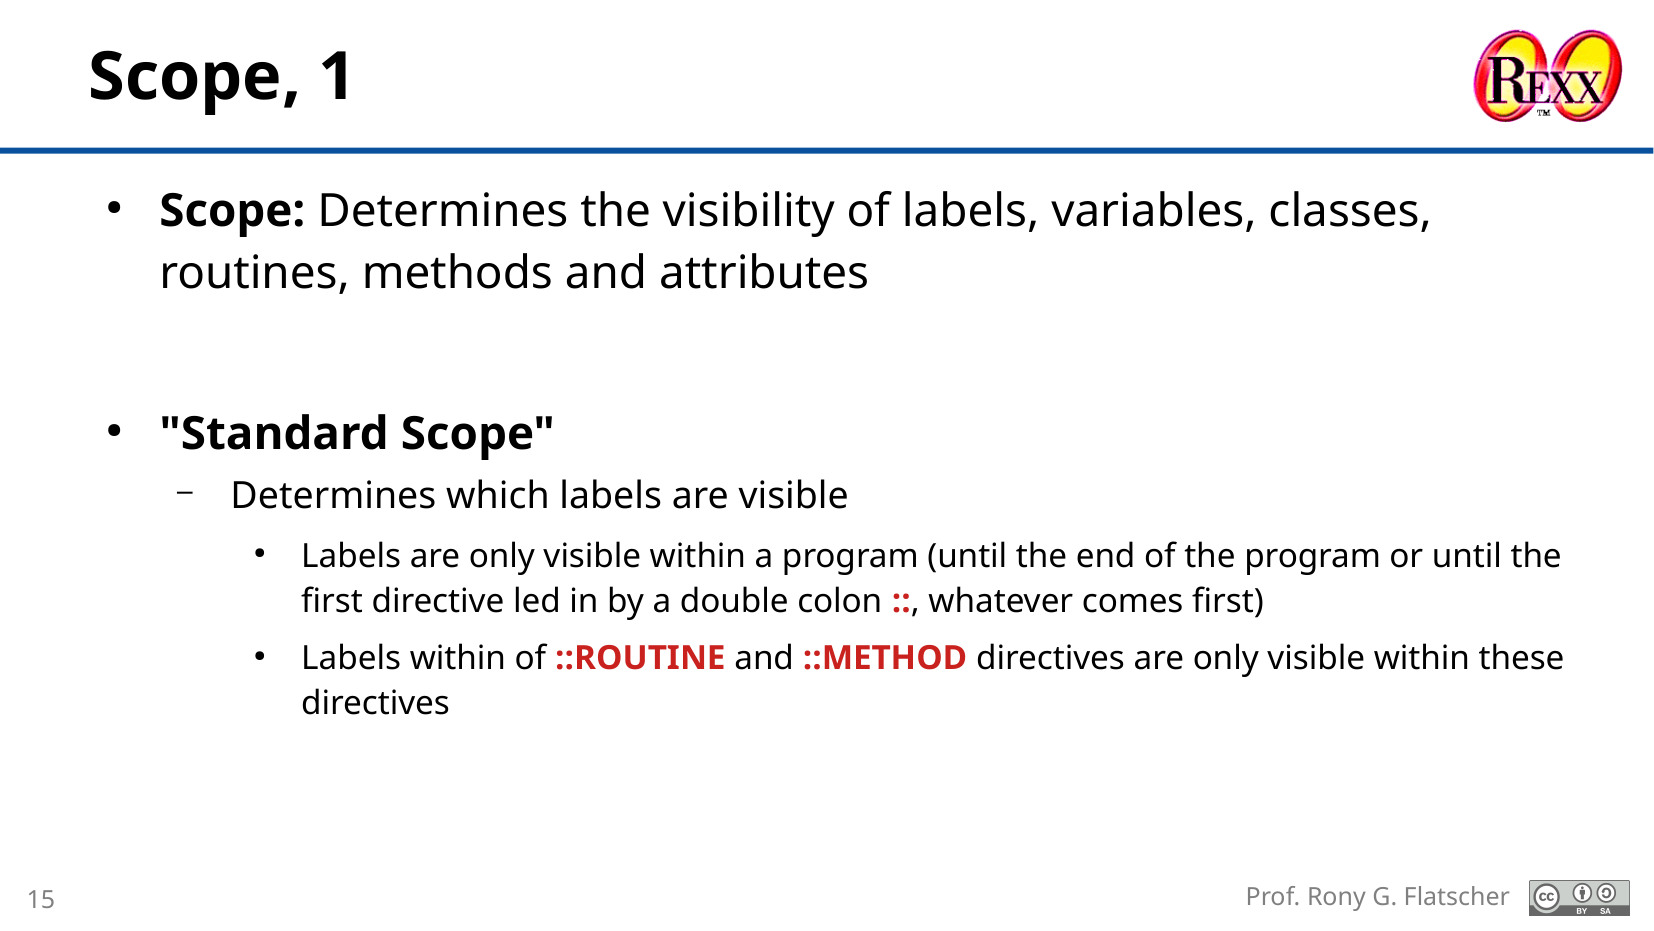

# Scope, 1
Scope: Determines the visibility of labels, variables, classes, routines, methods and attributes
"Standard Scope"
Determines which labels are visible
Labels are only visible within a program (until the end of the program or until the first directive led in by a double colon ::, whatever comes first)
Labels within of ::ROUTINE and ::METHOD directives are only visible within these directives